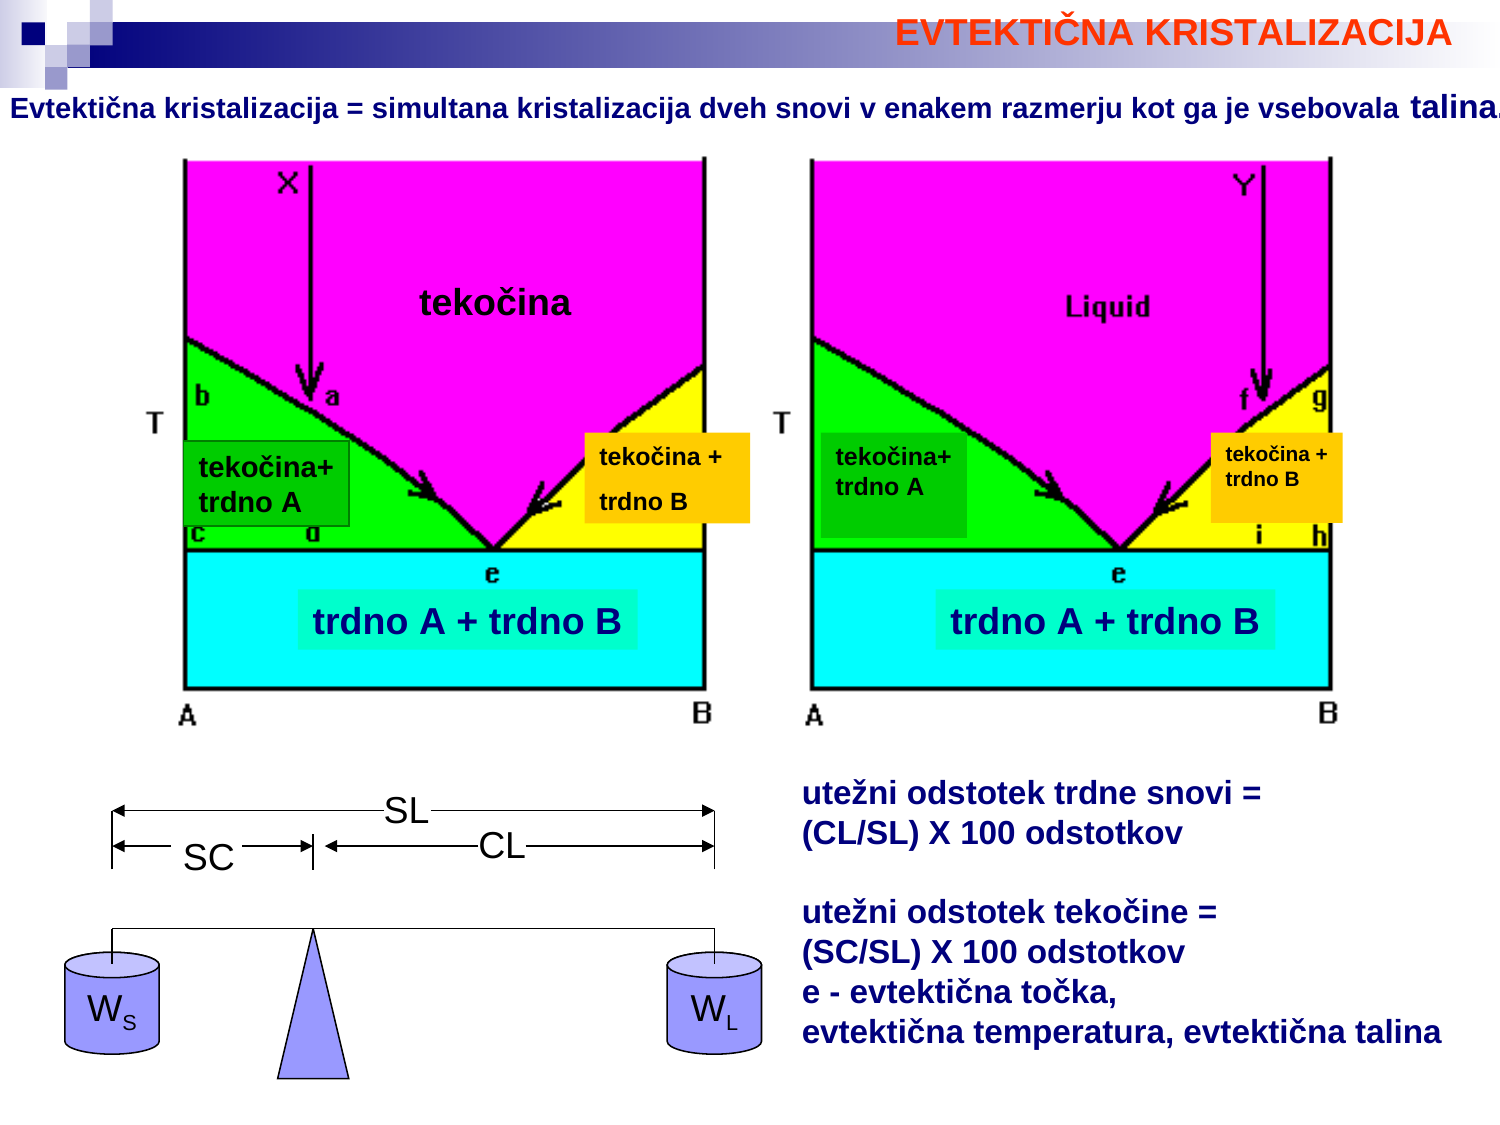

EVTEKTIČNA KRISTALIZACIJA
Evtektična kristalizacija = simultana kristalizacija dveh snovi v enakem razmerju kot ga je vsebovala talina.
tekočina
tekočina +
trdno B
tekočina+
trdno A
tekočina +
trdno B
tekočina+
trdno A
trdno A + trdno B
trdno A + trdno B
utežni odstotek trdne snovi =
(CL/SL) X 100 odstotkov
utežni odstotek tekočine =
(SC/SL) X 100 odstotkov
e - evtektična točka,
evtektična temperatura, evtektična talina
SL
CL
SC
WS
WL